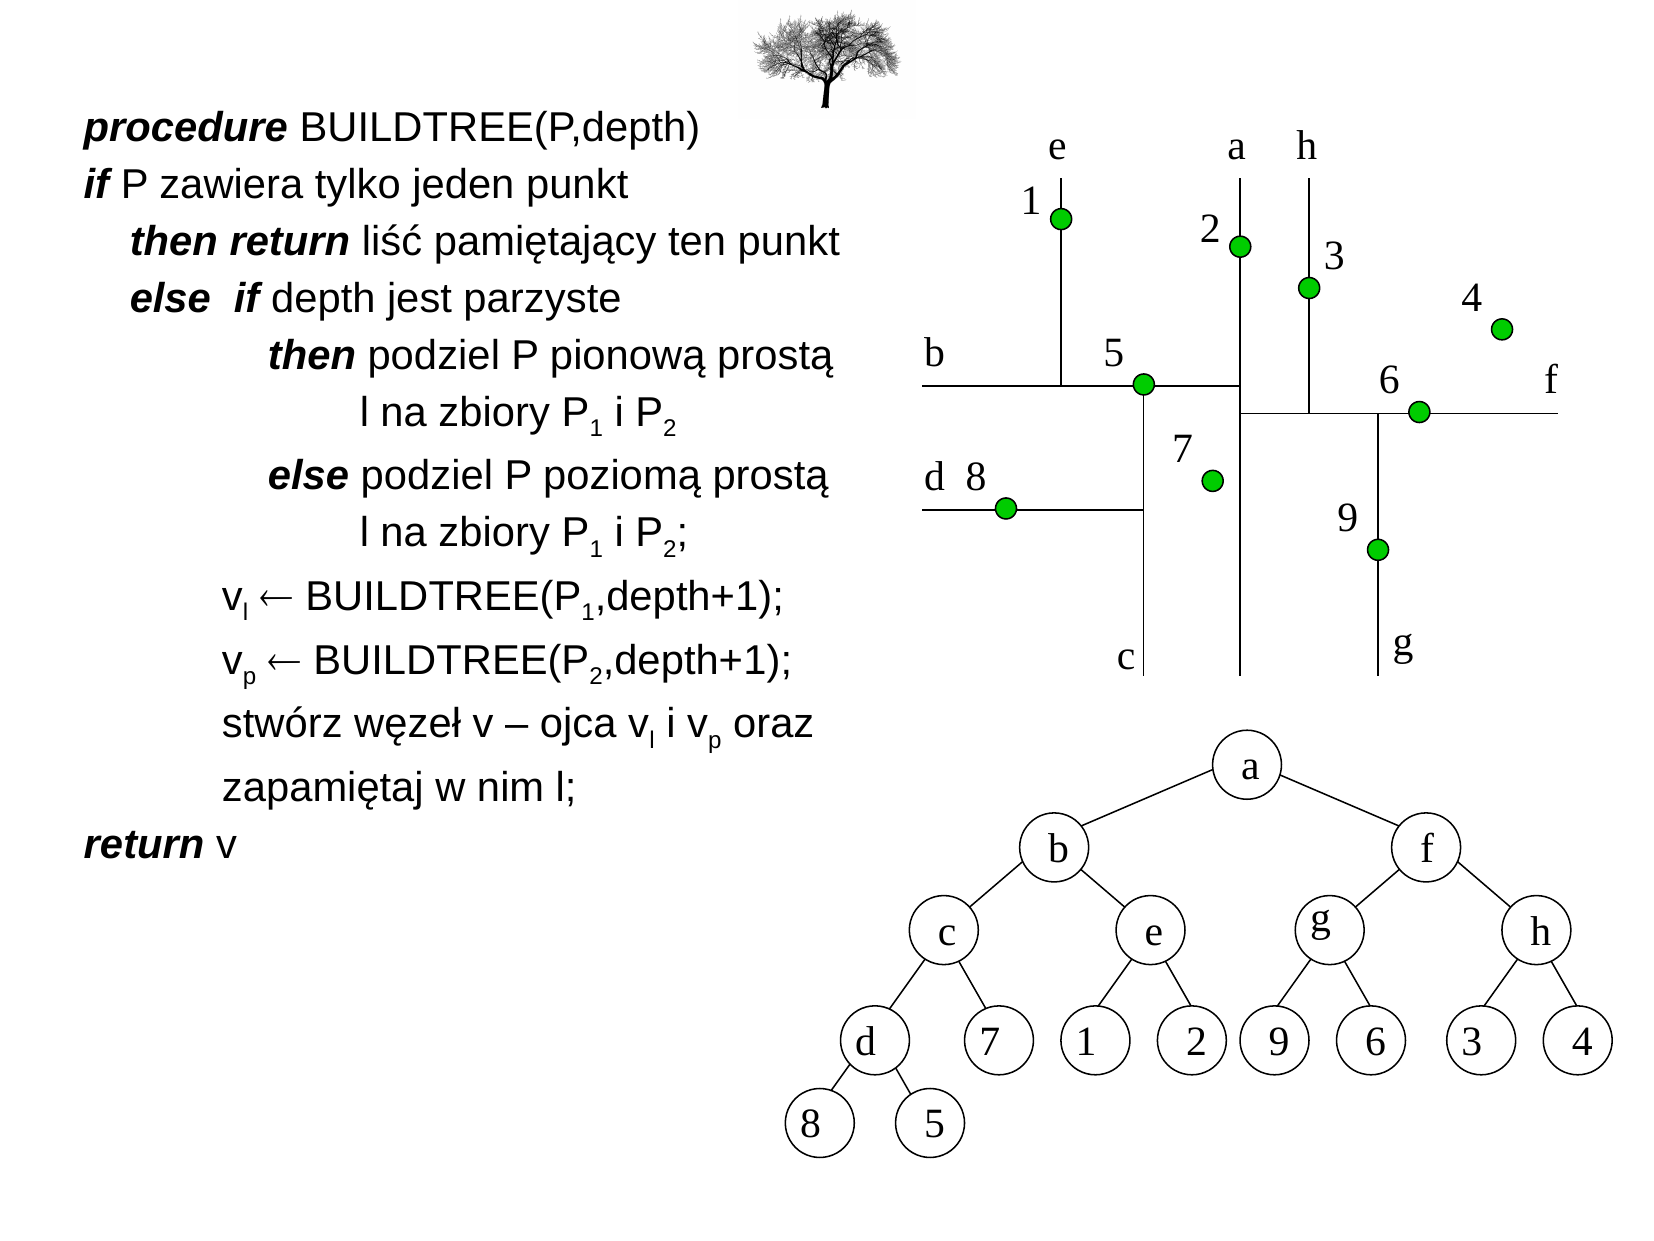

# procedure BUILDTREE(P,depth)
if P zawiera tylko jeden punkt
 then return liść pamiętający ten punkt
 else if depth jest parzyste
 then podziel P pionową prostą
 l na zbiory P1 i P2
 else podziel P poziomą prostą
 l na zbiory P1 i P2;
 vl  BUILDTREE(P1,depth+1);
 vp  BUILDTREE(P2,depth+1);
 stwórz węzeł v – ojca vl i vp oraz
 zapamiętaj w nim l;
return v
e
a
h
1
2
3
4
b
5
f
6
c
7
g
d
8
9
a
b
f
g
9
6
c
7
e
1
2
h
3
4
d
8
5